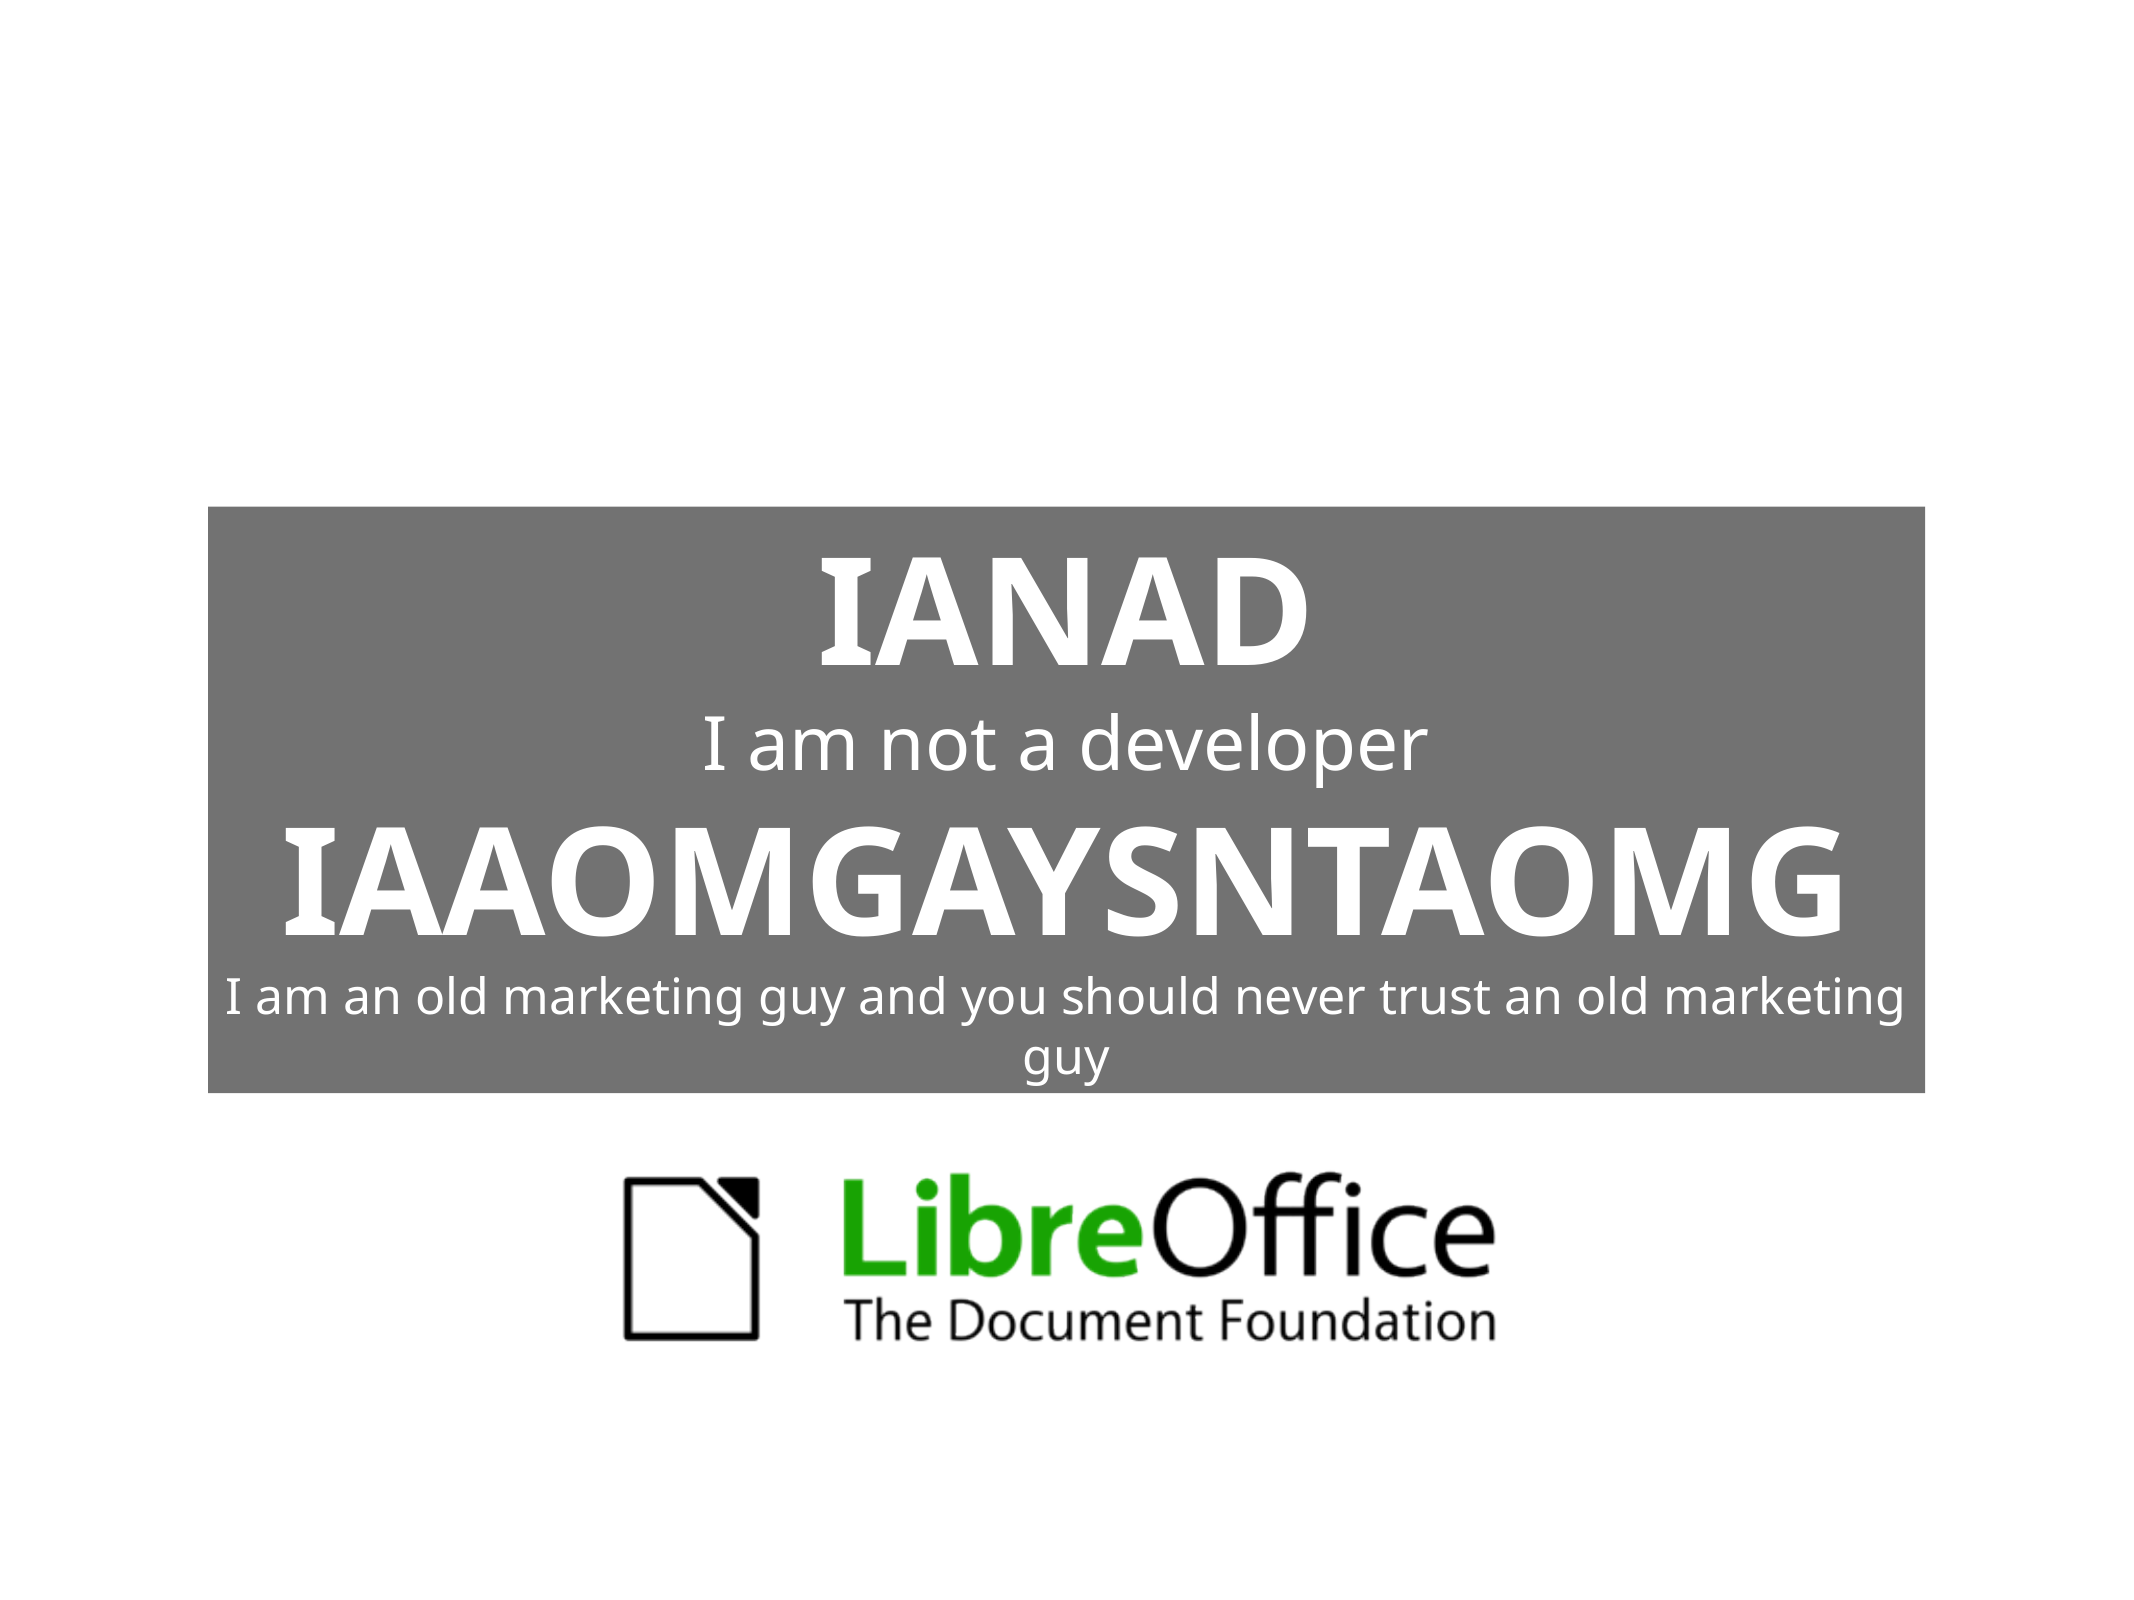

# IANAD I am not a developer IAAOMGAYSNTAOMG I am an old marketing guy and you should never trust an old marketing guy